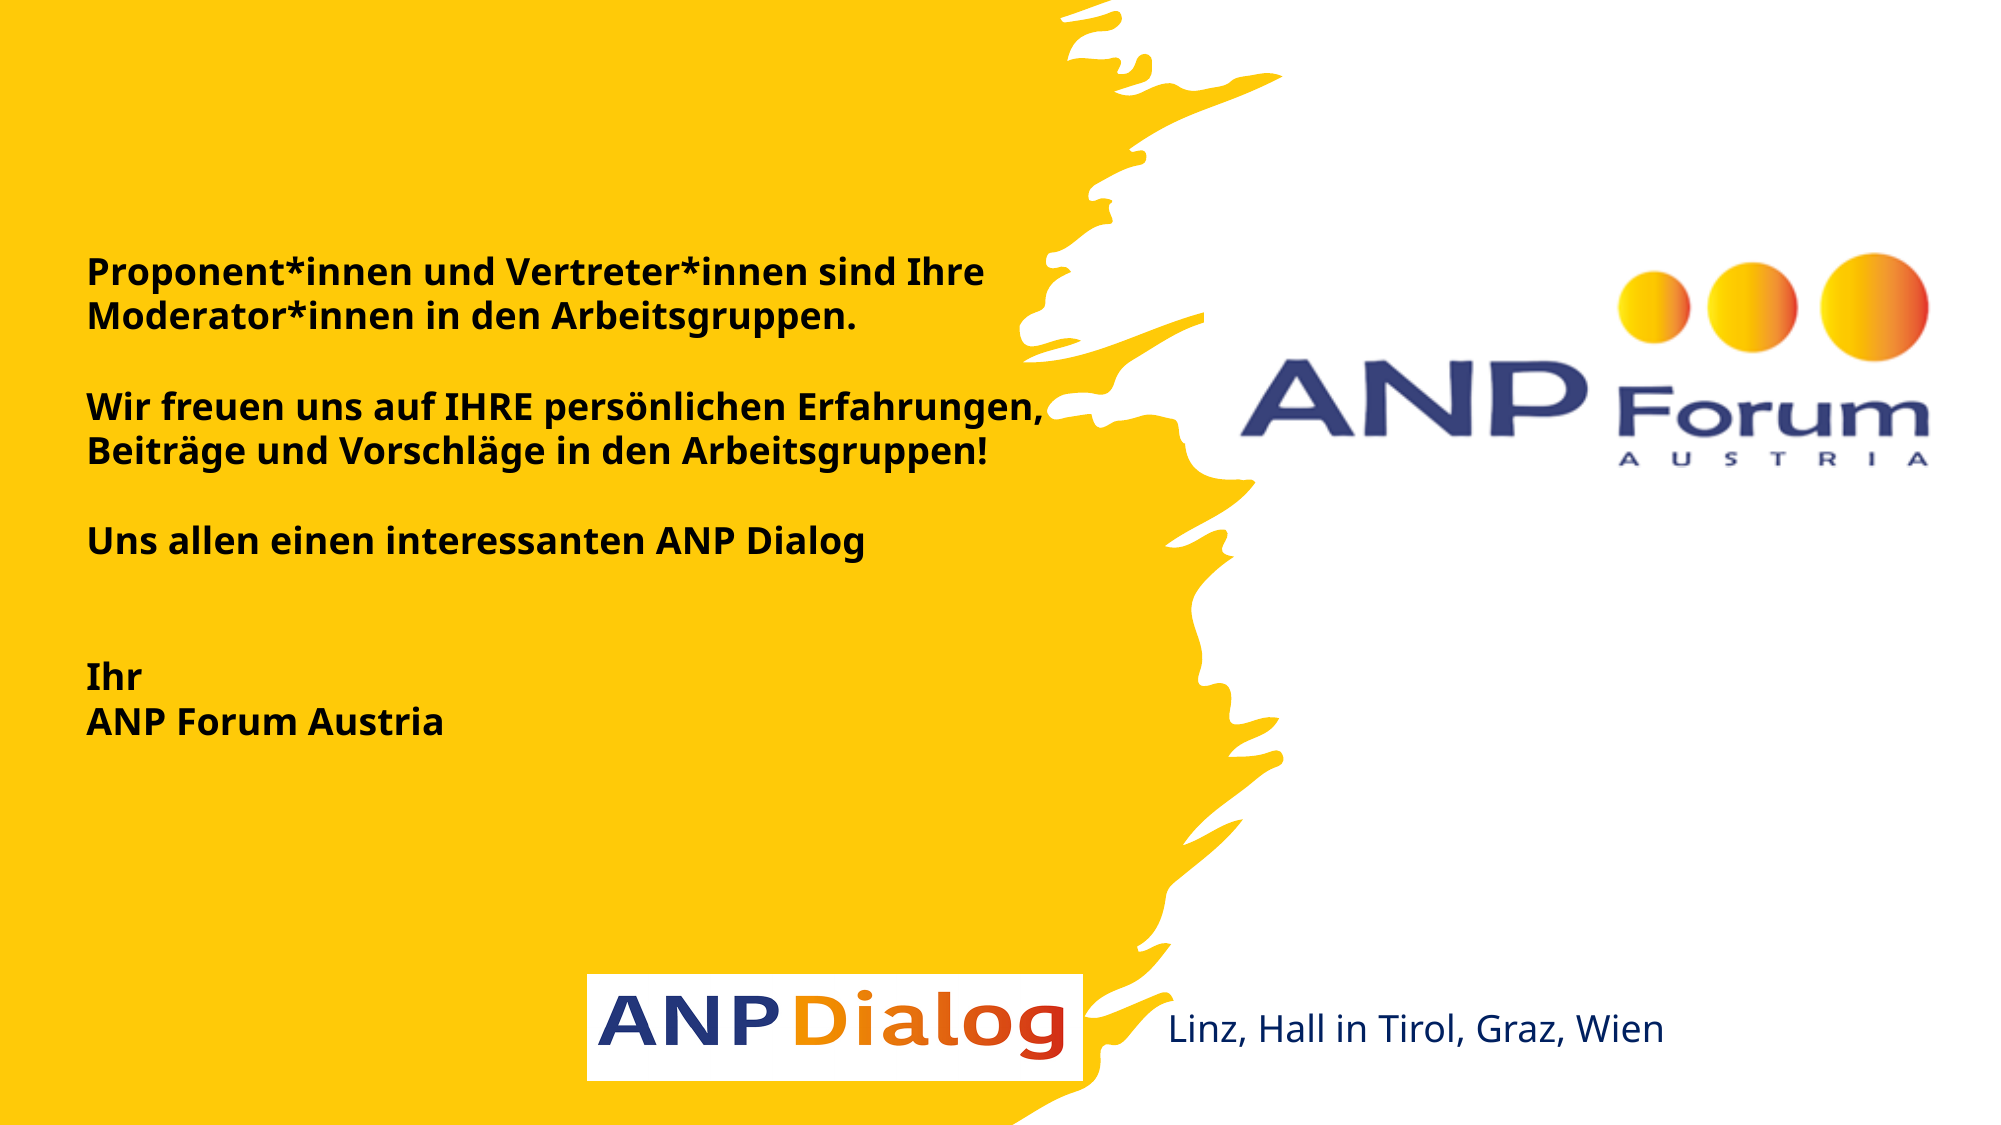

Proponent*innen und Vertreter*innen sind Ihre Moderator*innen in den Arbeitsgruppen.
Wir freuen uns auf IHRE persönlichen Erfahrungen, Beiträge und Vorschläge in den Arbeitsgruppen!
Uns allen einen interessanten ANP Dialog
Ihr
ANP Forum Austria
Linz, Hall in Tirol, Graz, Wien